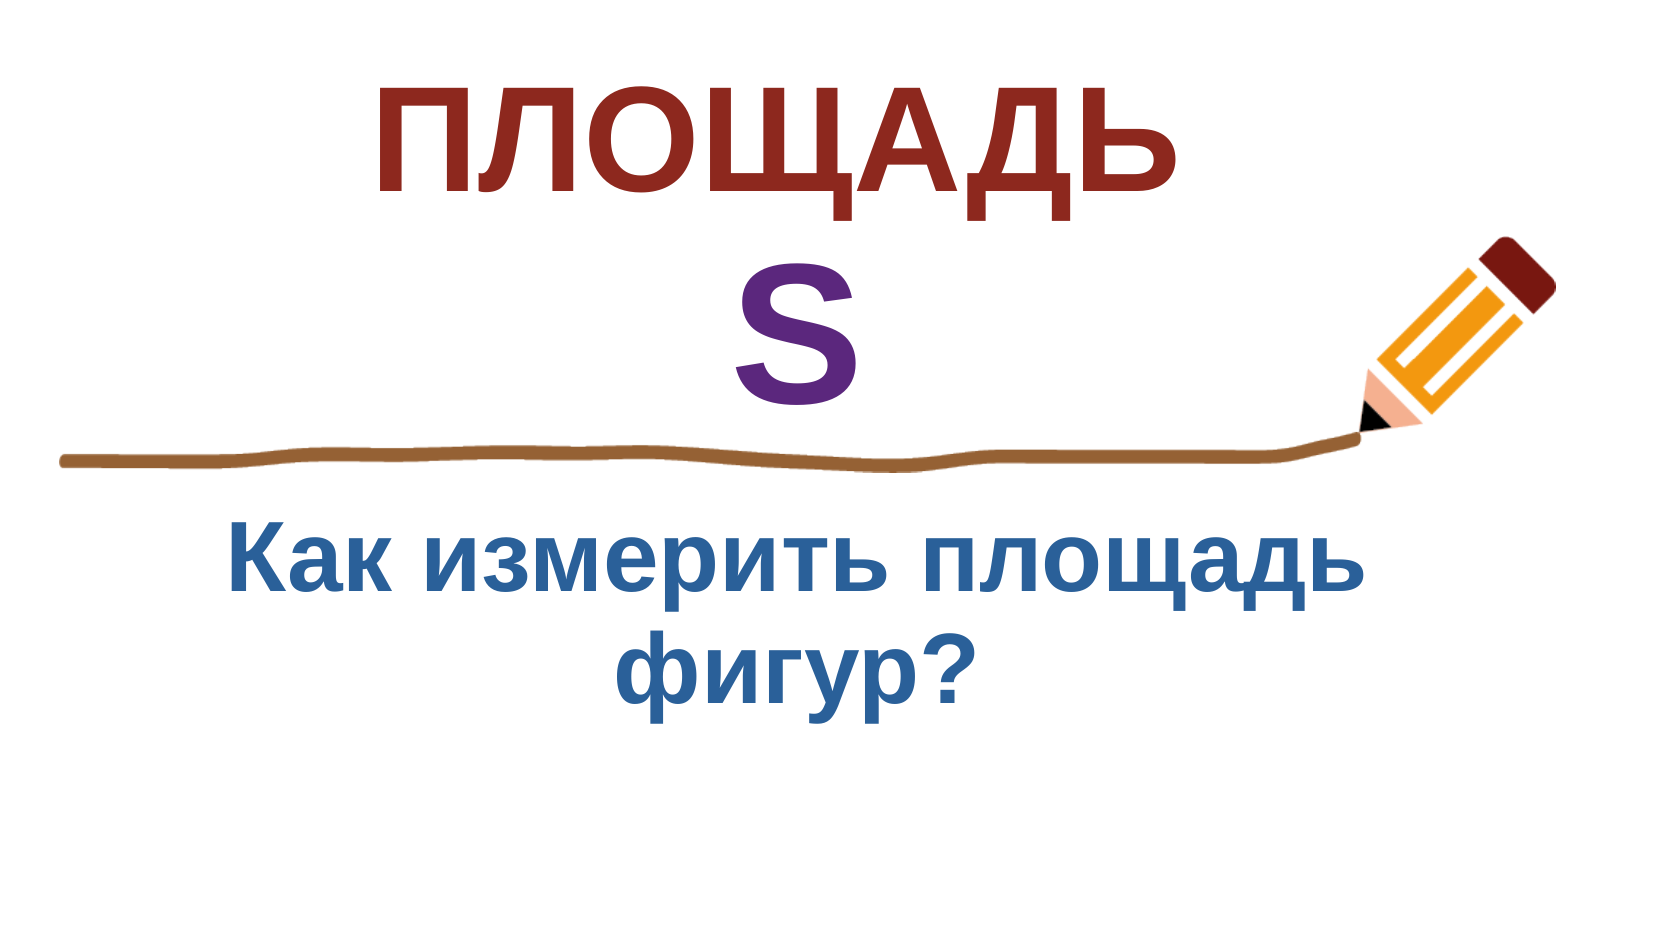

ПЛОЩАДЬ
S
# Как измерить площадь фигур?